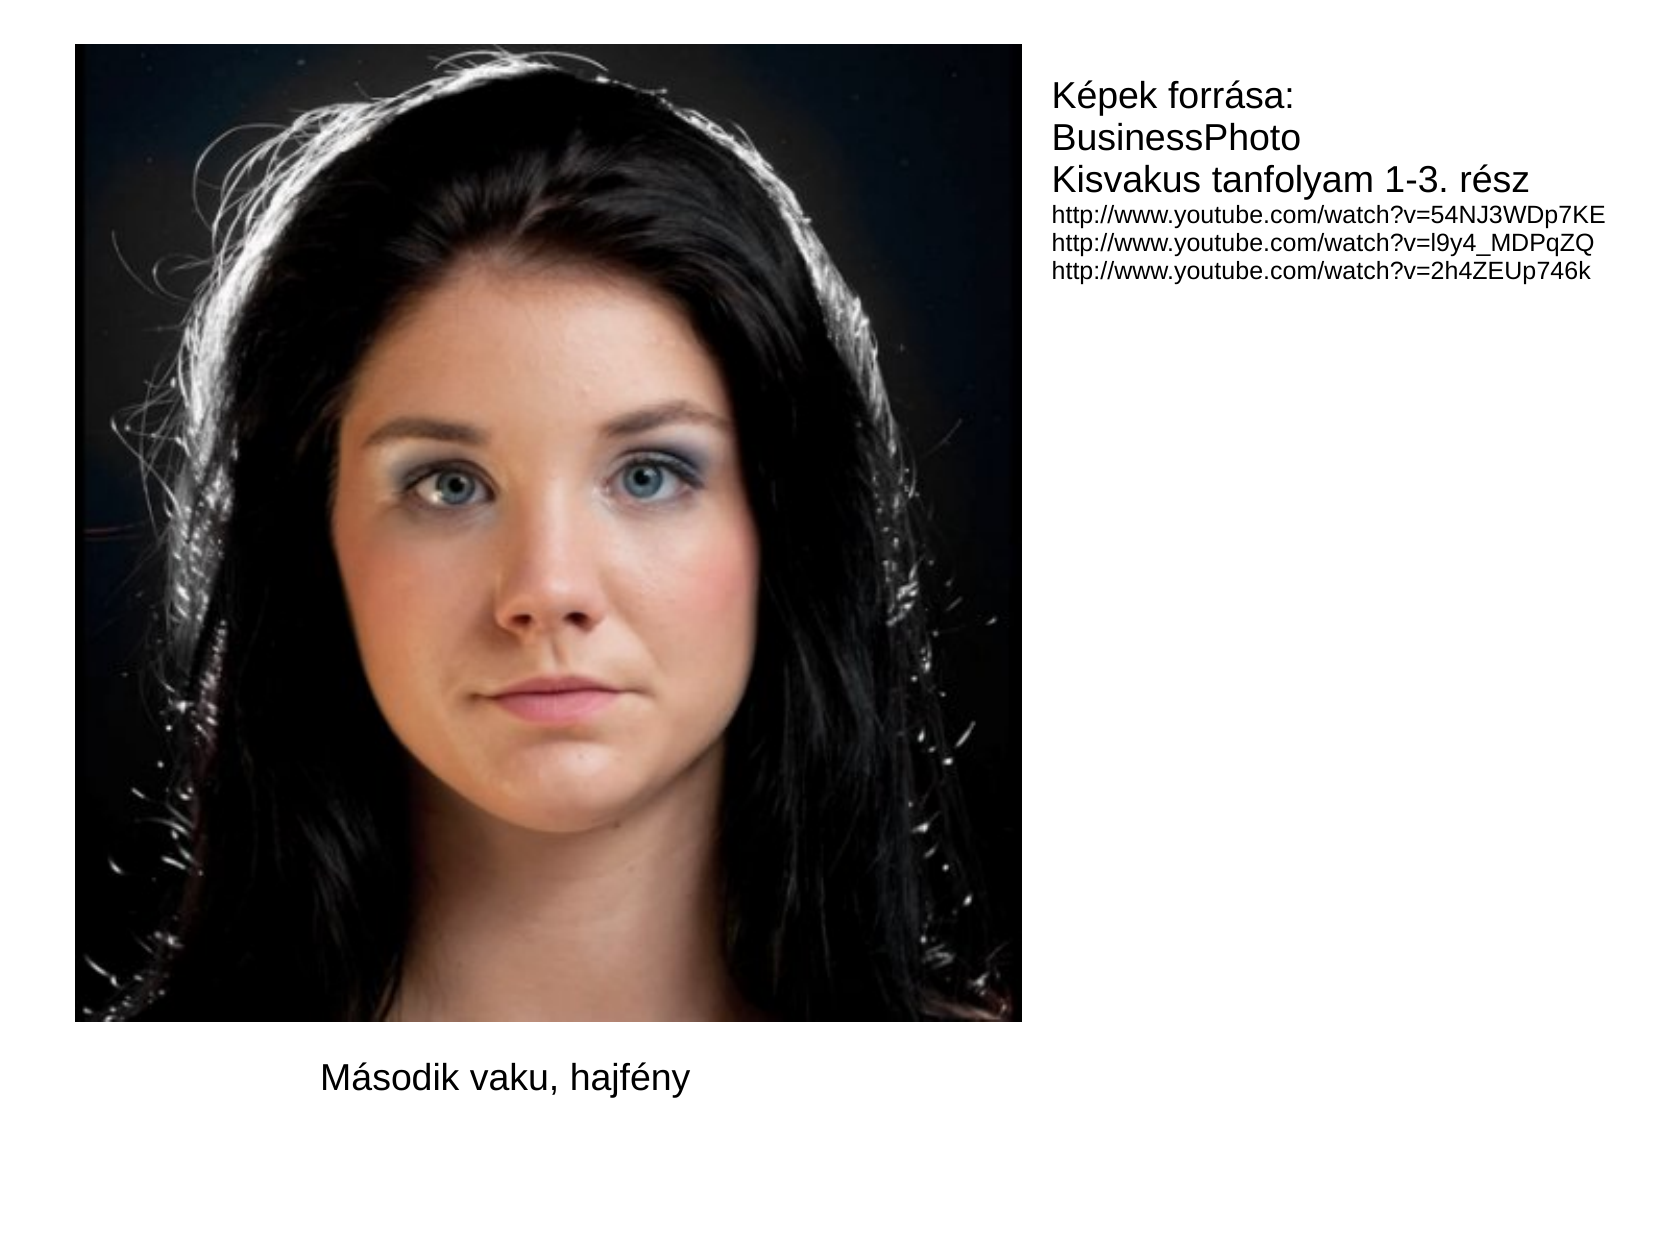

Képek forrása:
BusinessPhoto
Kisvakus tanfolyam 1-3. rész
http://www.youtube.com/watch?v=54NJ3WDp7KE
http://www.youtube.com/watch?v=l9y4_MDPqZQ
http://www.youtube.com/watch?v=2h4ZEUp746k
Második vaku, hajfény